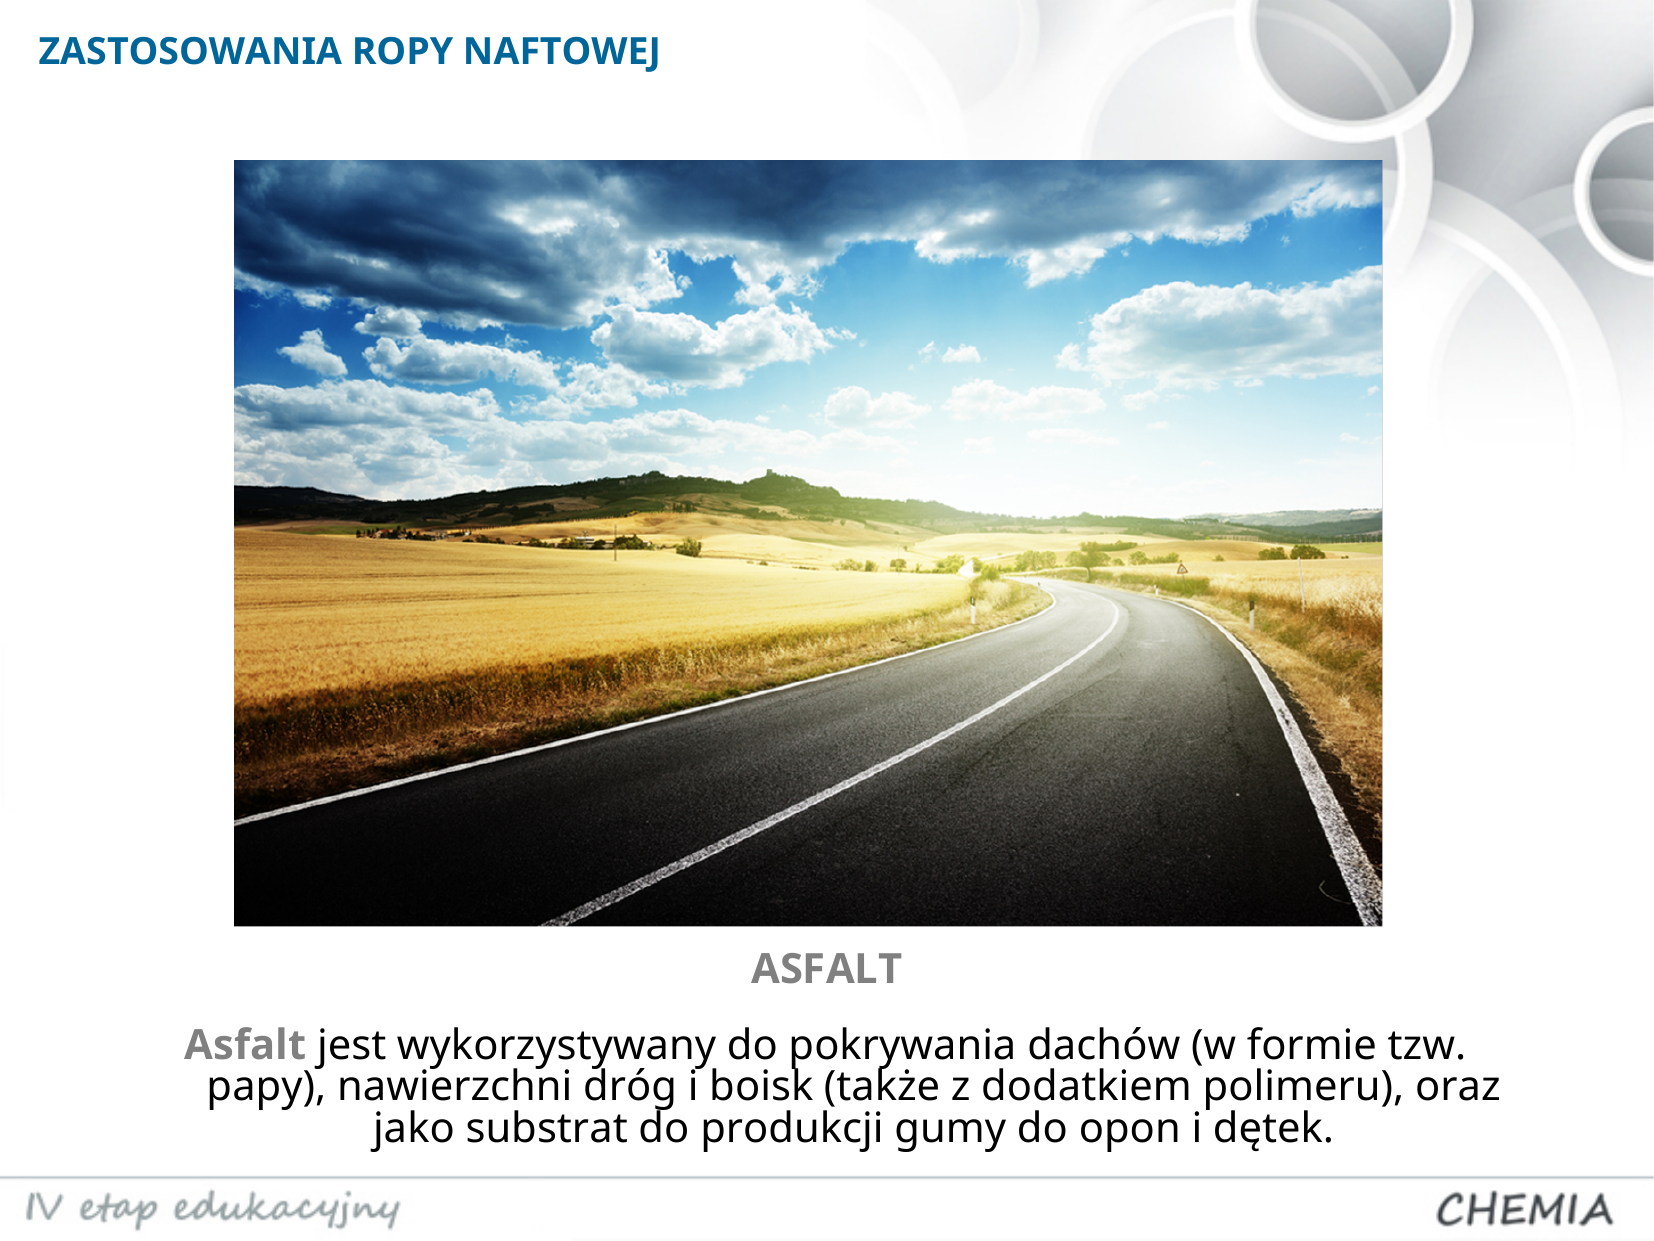

ZASTOSOWANIA ROPY NAFTOWEJ
ASFALT
# Asfalt jest wykorzystywany do pokrywania dachów (w formie tzw. papy), nawierzchni dróg i boisk (także z dodatkiem polimeru), oraz jako substrat do produkcji gumy do opon i dętek.